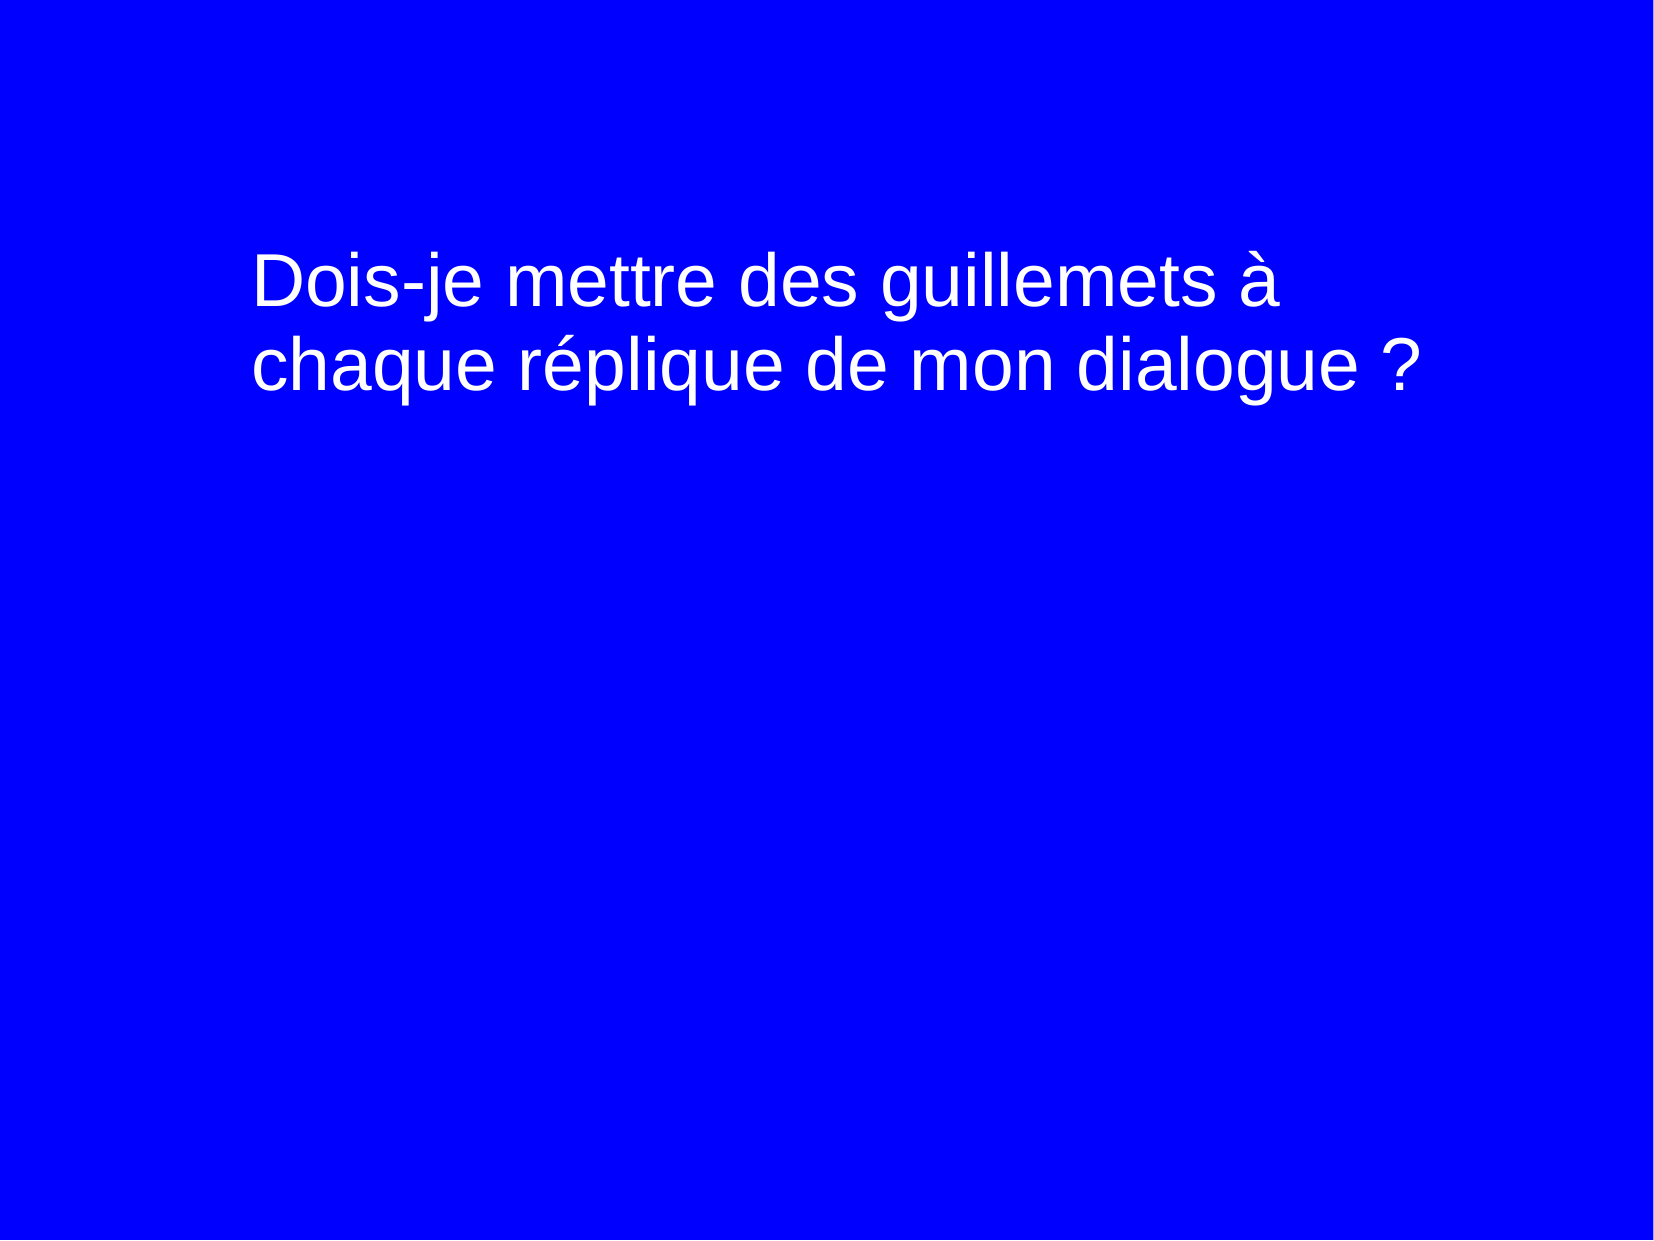

Dois-je mettre des guillemets à chaque réplique de mon dialogue ?